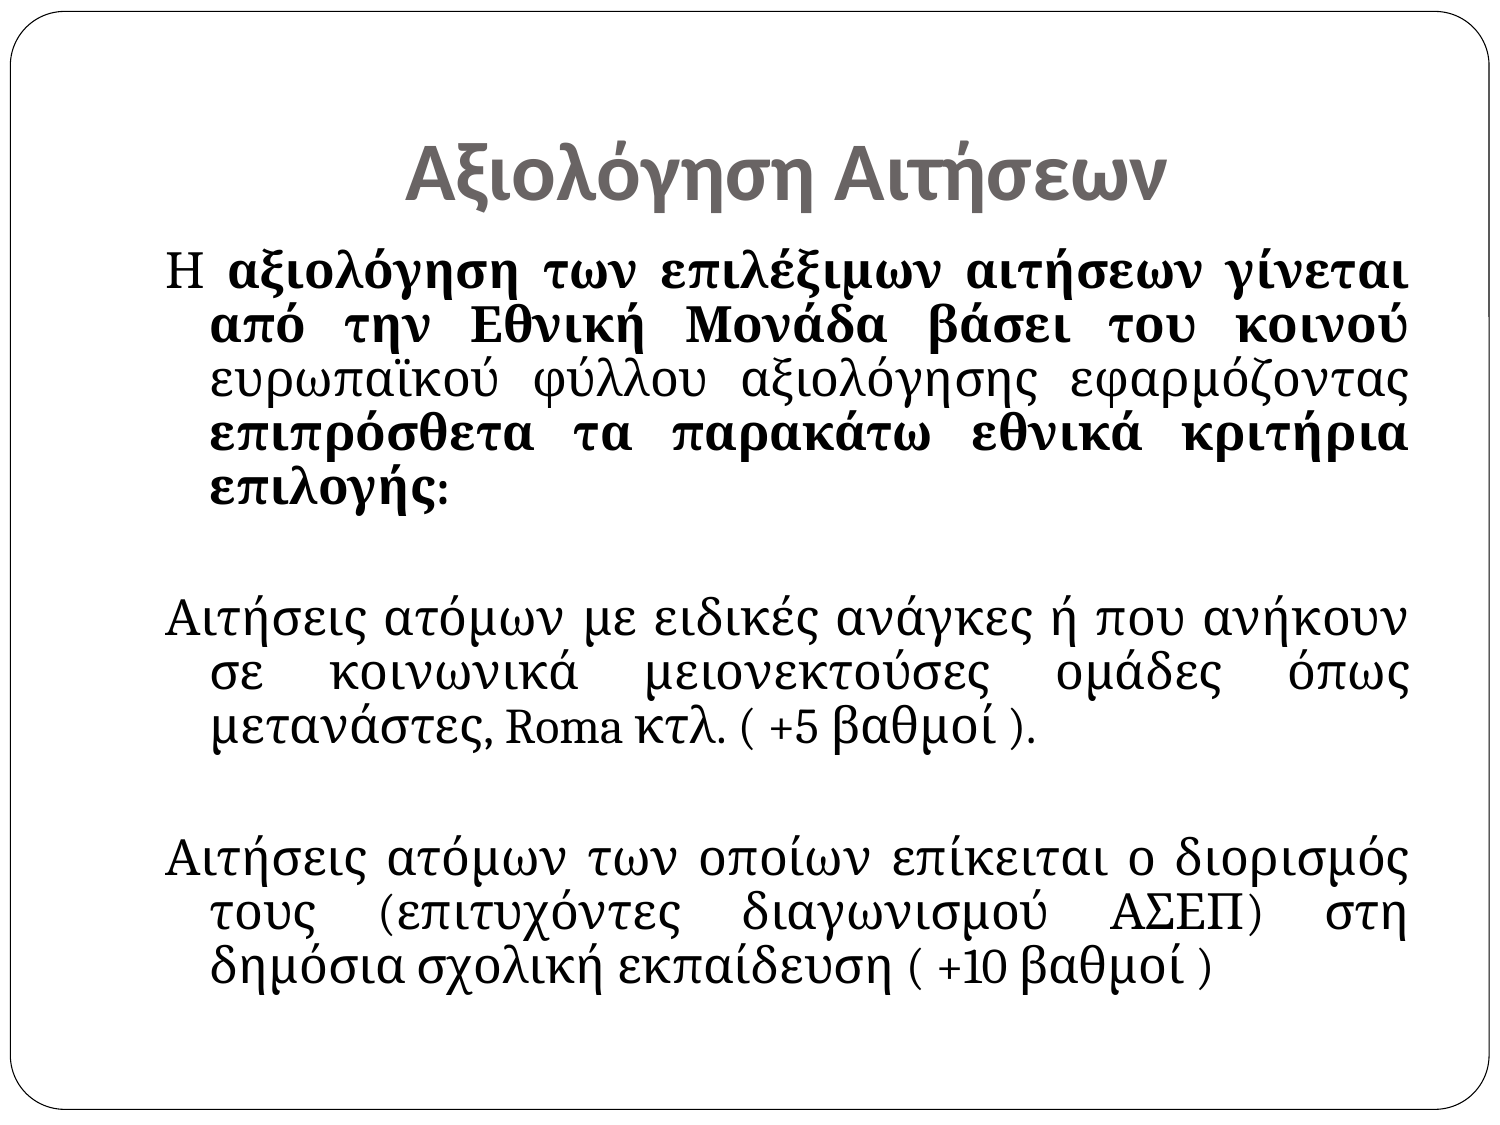

# Αξιολόγηση Αιτήσεων
Η αξιολόγηση των επιλέξιμων αιτήσεων γίνεται από την Εθνική Μονάδα βάσει του κοινού ευρωπαϊκού φύλλου αξιολόγησης εφαρμόζοντας επιπρόσθετα τα παρακάτω εθνικά κριτήρια επιλογής:
Αιτήσεις ατόμων με ειδικές ανάγκες ή που ανήκουν σε κοινωνικά μειονεκτούσες ομάδες όπως μετανάστες, Roma κτλ. ( +5 βαθμοί ).
Αιτήσεις ατόμων των οποίων επίκειται ο διορισμός τους (επιτυχόντες διαγωνισμού ΑΣΕΠ) στη δημόσια σχολική εκπαίδευση ( +10 βαθμοί )